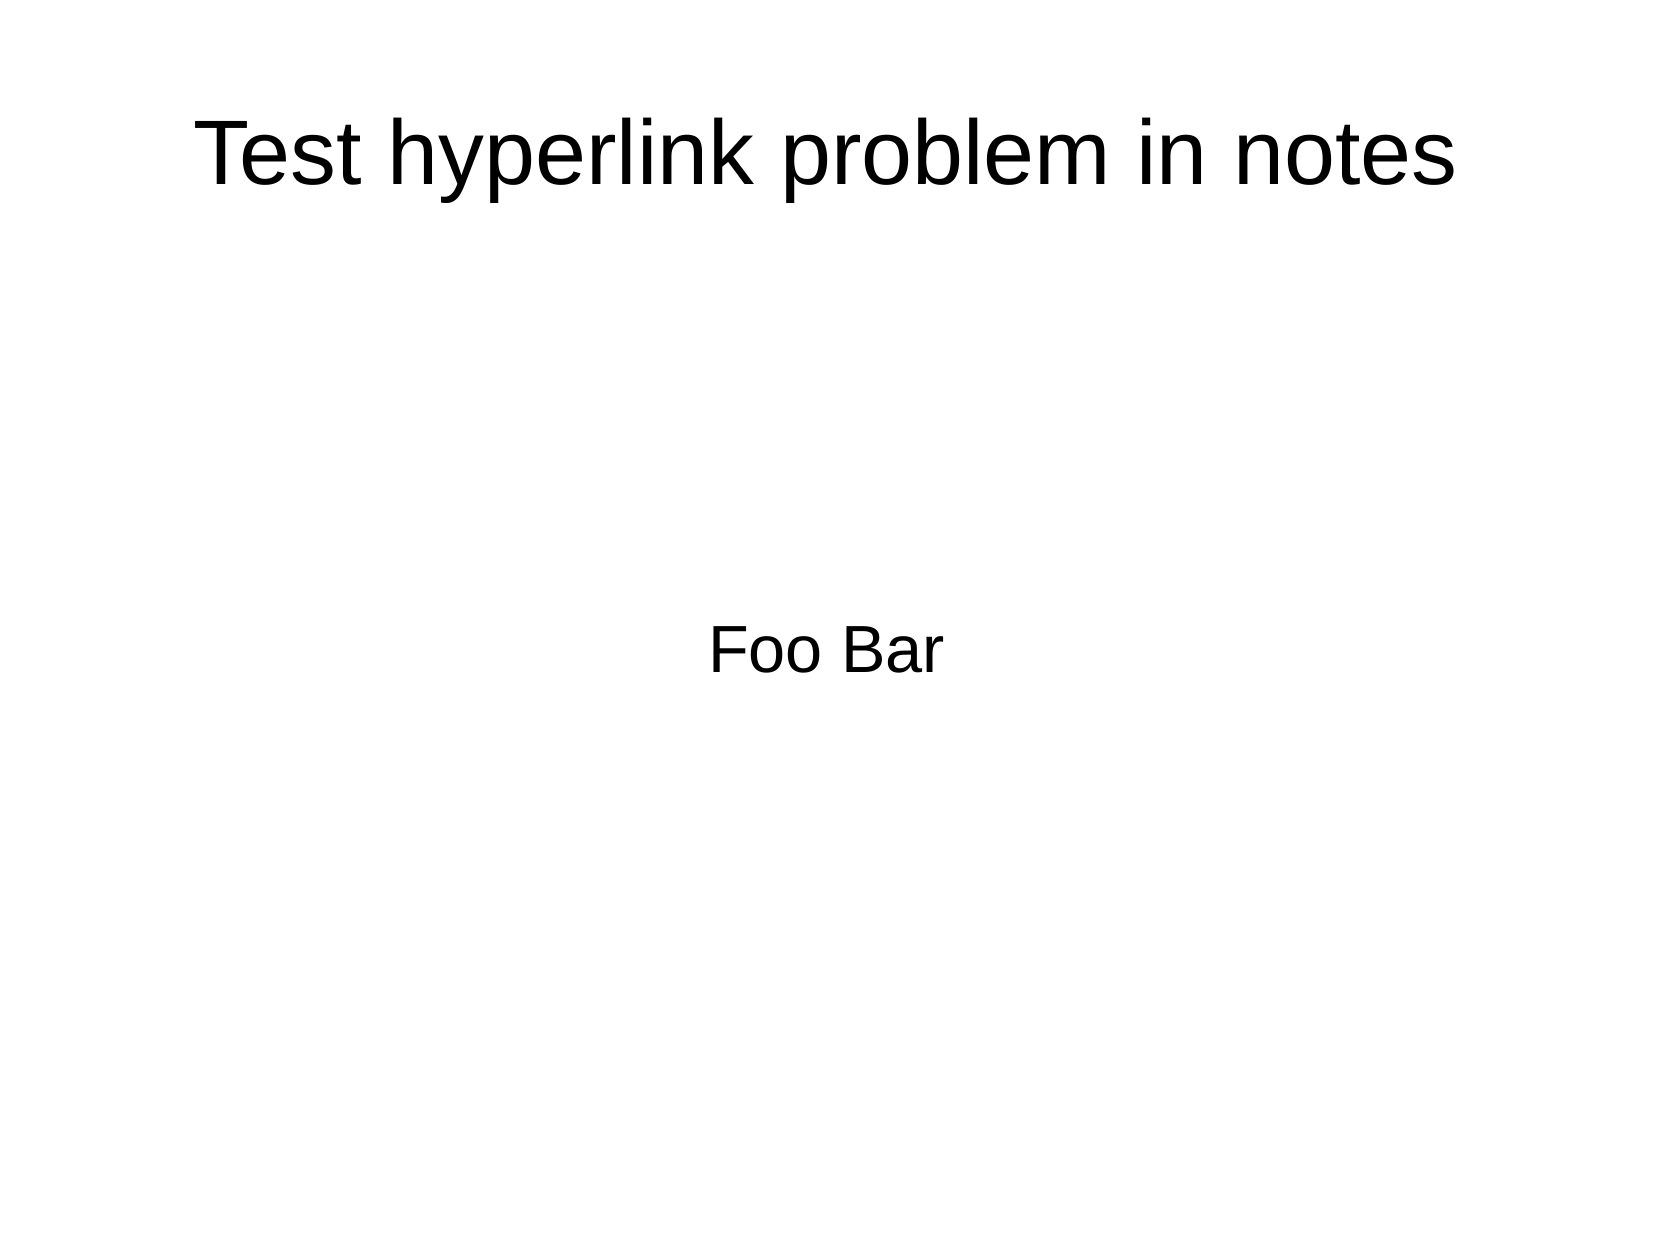

# Test hyperlink problem in notes
Foo Bar